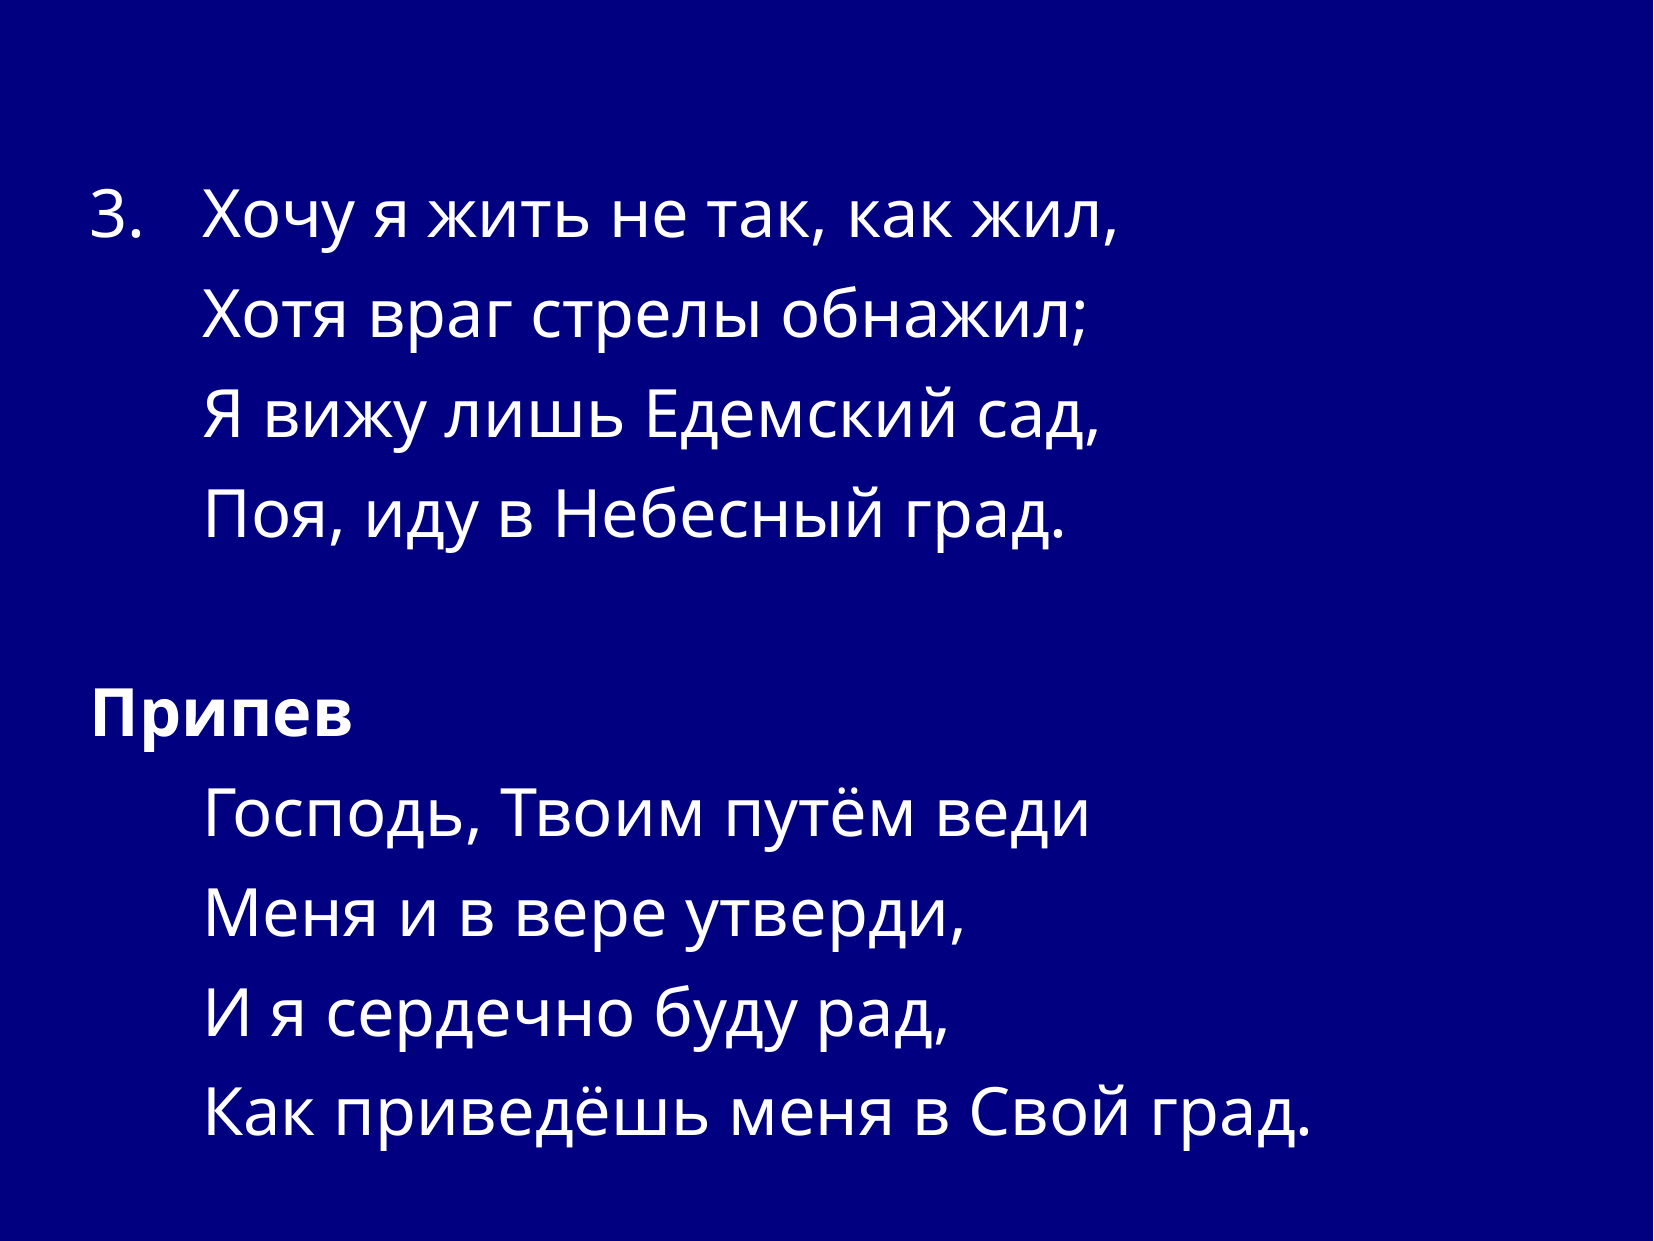

3.	Хочу я жить не так, как жил,
	Хотя враг стрелы обнажил;
	Я вижу лишь Едемский сад,
	Поя, иду в Небесный град.
Припев
	Господь, Твоим путём веди
	Меня и в вере утверди,
	И я сердечно буду рад,
	Как приведёшь меня в Свой град.